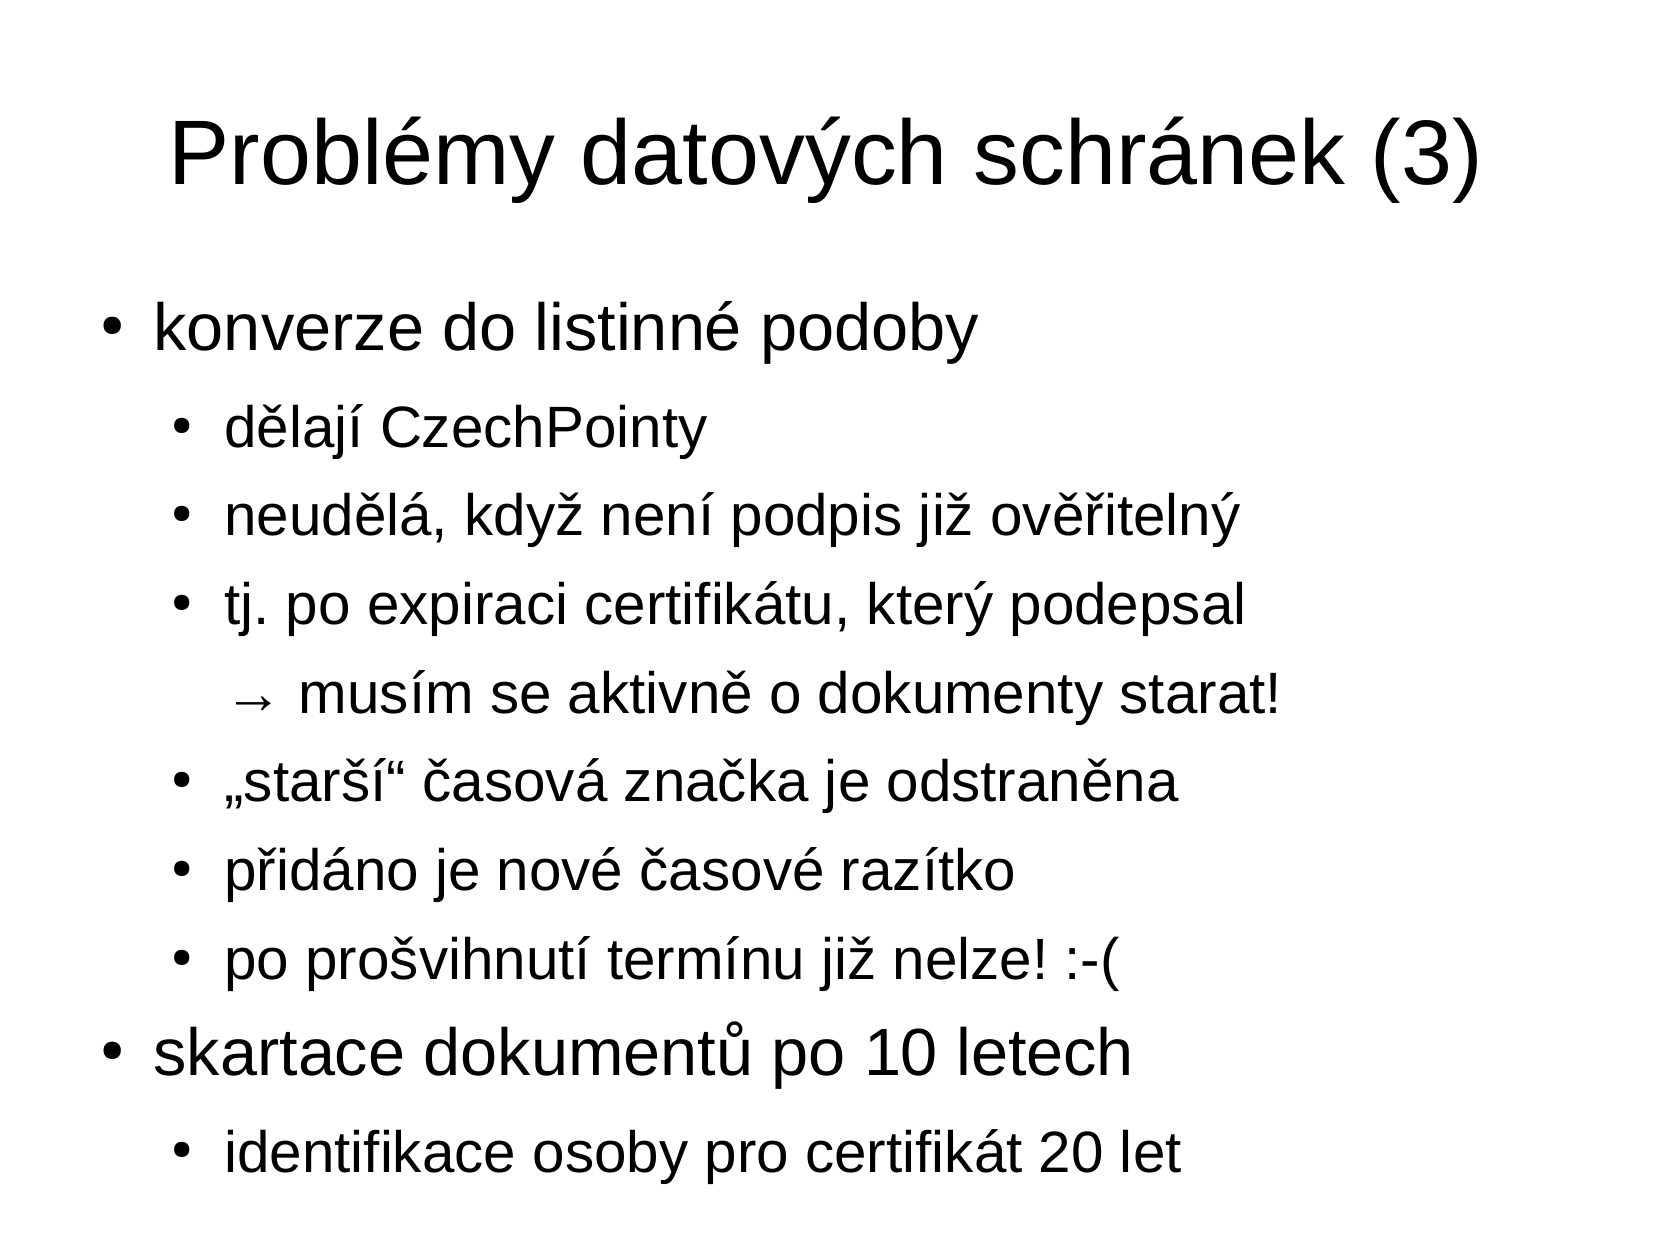

# Problémy datových schránek (3)
konverze do listinné podoby
dělají CzechPointy
neudělá, když není podpis již ověřitelný
tj. po expiraci certifikátu, který podepsal
→ musím se aktivně o dokumenty starat!
„starší“ časová značka je odstraněna
přidáno je nové časové razítko
po prošvihnutí termínu již nelze! :-(
skartace dokumentů po 10 letech
identifikace osoby pro certifikát 20 let